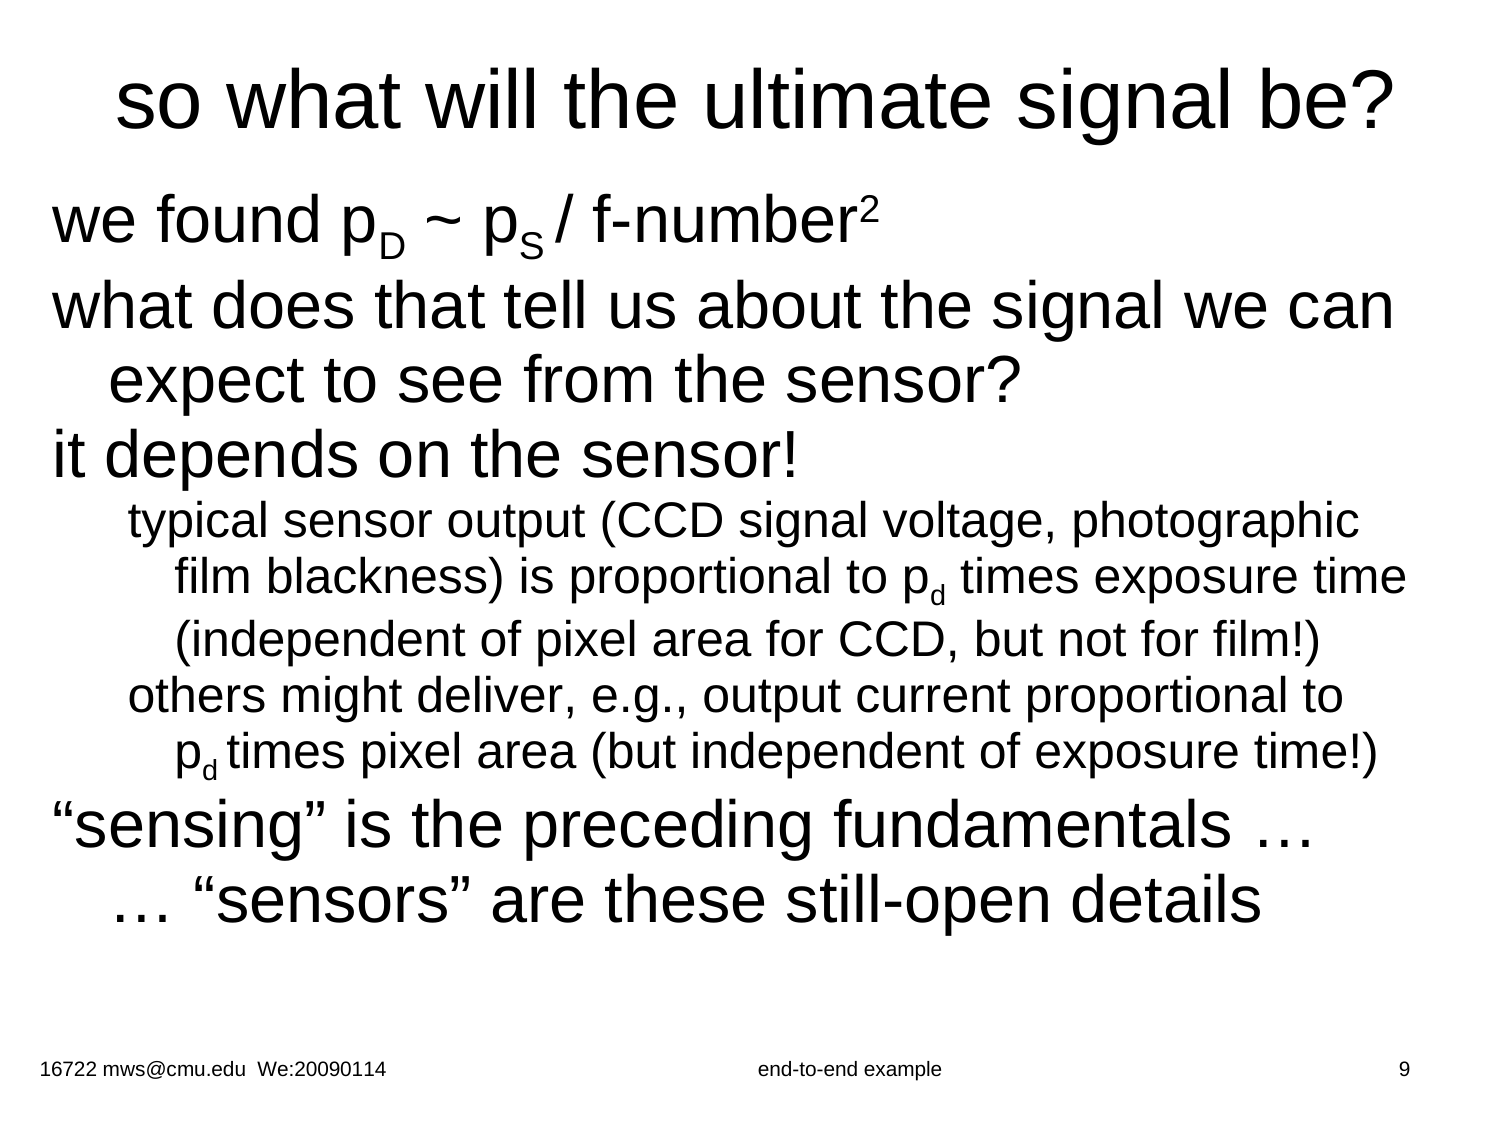

# so what will the ultimate signal be?
we found pD ~ pS / f-number2
what does that tell us about the signal we can expect to see from the sensor?
it depends on the sensor!
typical sensor output (CCD signal voltage, photographic film blackness) is proportional to pd times exposure time
(independent of pixel area for CCD, but not for film!)
others might deliver, e.g., output current proportional to
pd times pixel area (but independent of exposure time!)
“sensing” is the preceding fundamentals …
… “sensors” are these still-open details
16722 mws@cmu.edu We:20090114
end-to-end example
9